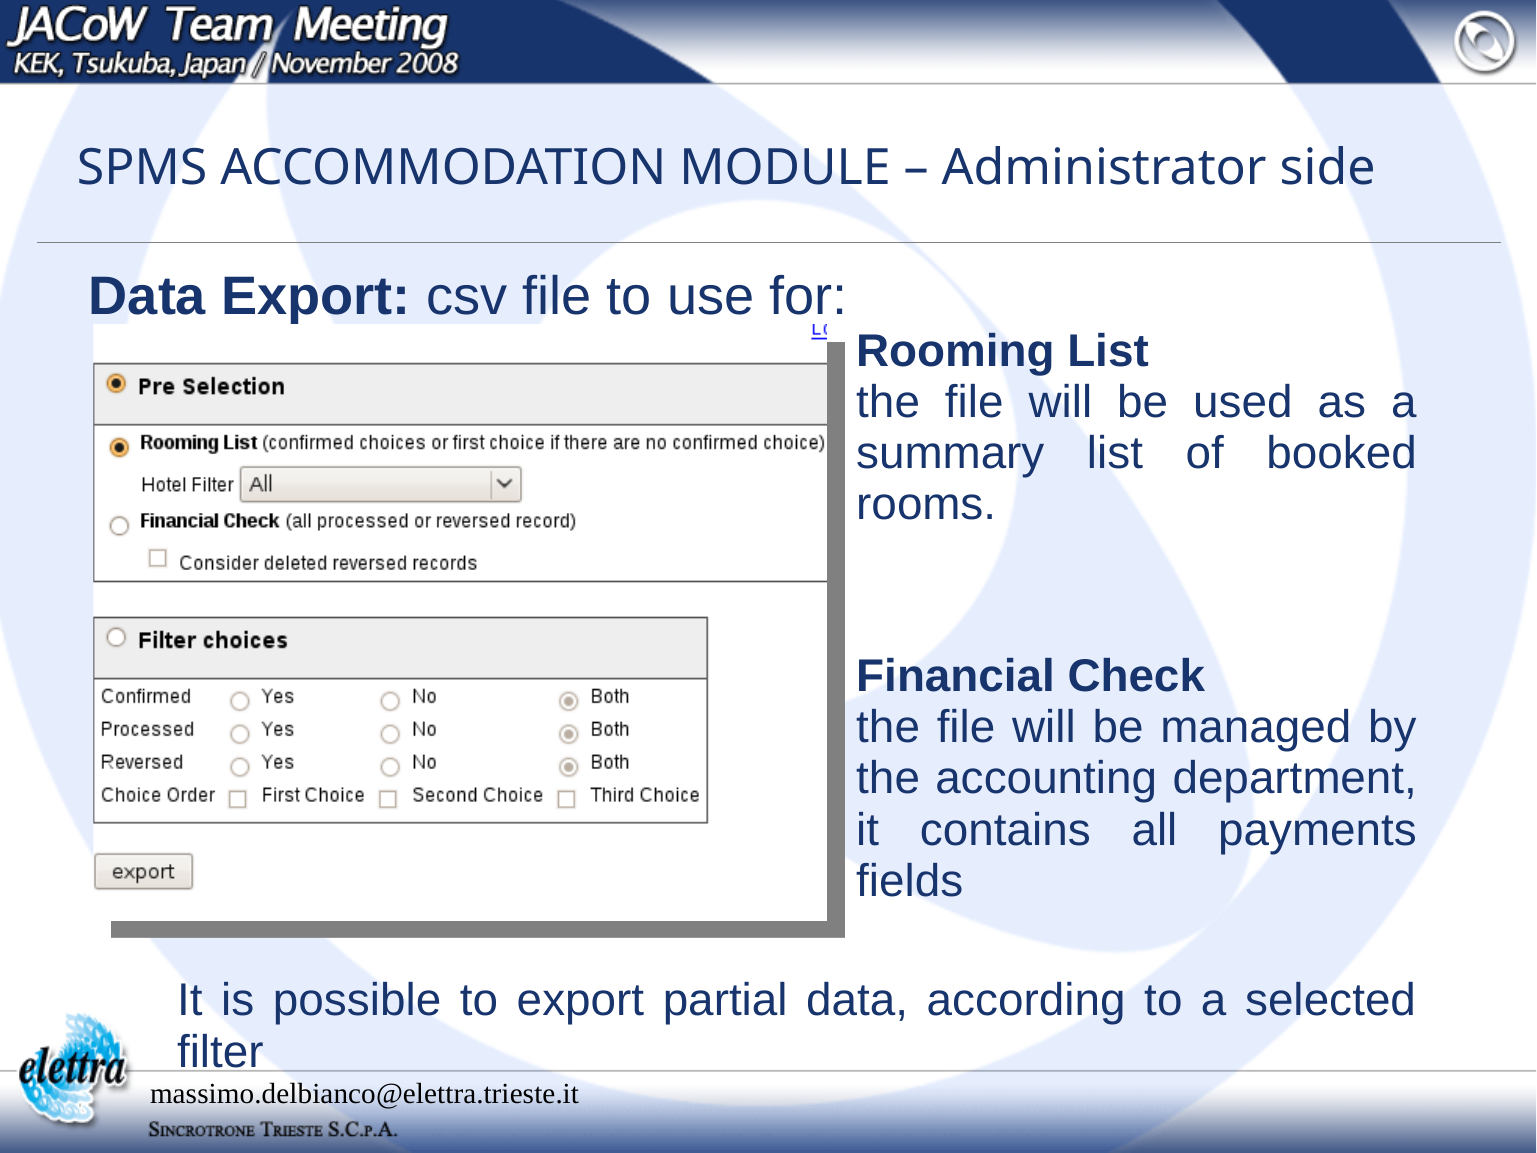

# SPMS ACCOMMODATION MODULE – Administrator side
Data Export: csv file to use for:
Rooming List
the file will be used as a summary list of booked rooms.
Financial Check
the file will be managed by the accounting department, it contains all payments fields
It is possible to export partial data, according to a selected filter